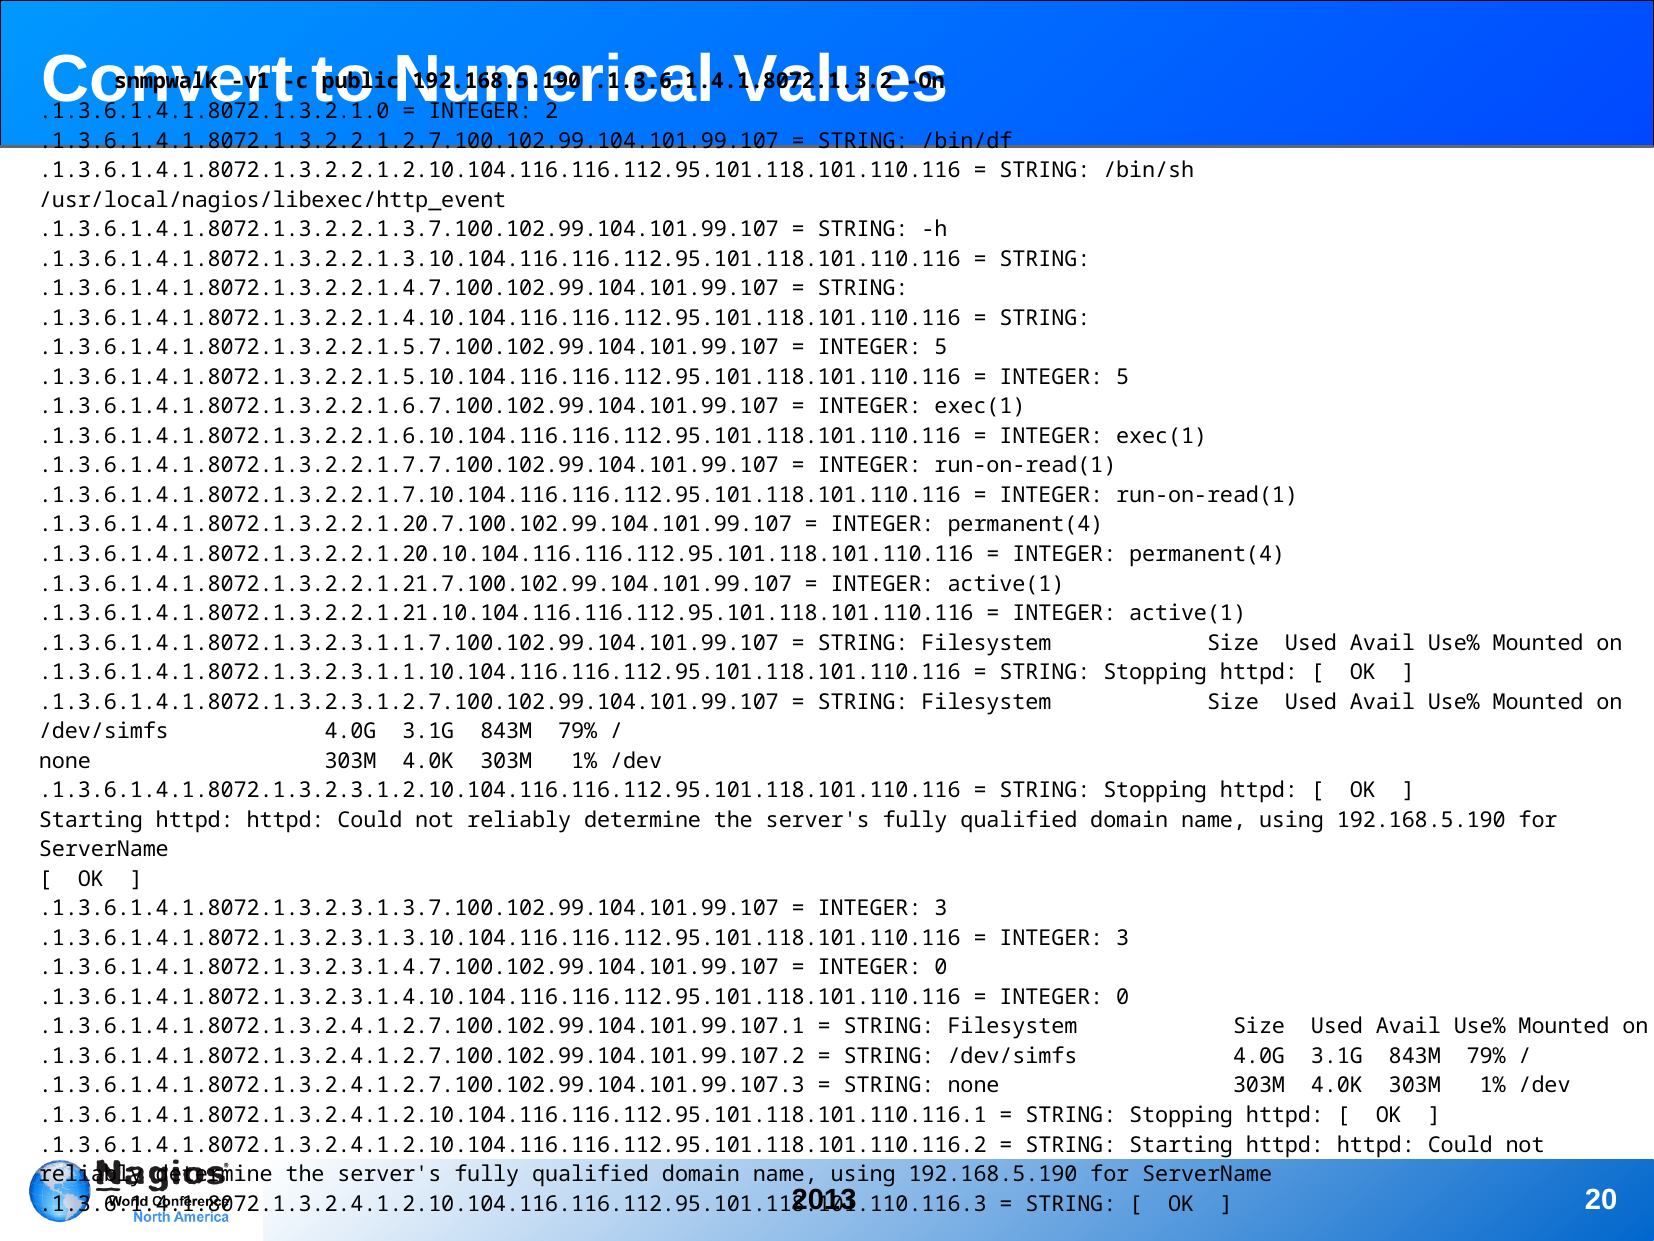

# Convert to Numerical Values
	snmpwalk -v1 -c public 192.168.5.190 .1.3.6.1.4.1.8072.1.3.2 -On
.1.3.6.1.4.1.8072.1.3.2.1.0 = INTEGER: 2
.1.3.6.1.4.1.8072.1.3.2.2.1.2.7.100.102.99.104.101.99.107 = STRING: /bin/df
.1.3.6.1.4.1.8072.1.3.2.2.1.2.10.104.116.116.112.95.101.118.101.110.116 = STRING: /bin/sh /usr/local/nagios/libexec/http_event
.1.3.6.1.4.1.8072.1.3.2.2.1.3.7.100.102.99.104.101.99.107 = STRING: -h
.1.3.6.1.4.1.8072.1.3.2.2.1.3.10.104.116.116.112.95.101.118.101.110.116 = STRING:
.1.3.6.1.4.1.8072.1.3.2.2.1.4.7.100.102.99.104.101.99.107 = STRING:
.1.3.6.1.4.1.8072.1.3.2.2.1.4.10.104.116.116.112.95.101.118.101.110.116 = STRING:
.1.3.6.1.4.1.8072.1.3.2.2.1.5.7.100.102.99.104.101.99.107 = INTEGER: 5
.1.3.6.1.4.1.8072.1.3.2.2.1.5.10.104.116.116.112.95.101.118.101.110.116 = INTEGER: 5
.1.3.6.1.4.1.8072.1.3.2.2.1.6.7.100.102.99.104.101.99.107 = INTEGER: exec(1)
.1.3.6.1.4.1.8072.1.3.2.2.1.6.10.104.116.116.112.95.101.118.101.110.116 = INTEGER: exec(1)
.1.3.6.1.4.1.8072.1.3.2.2.1.7.7.100.102.99.104.101.99.107 = INTEGER: run-on-read(1)
.1.3.6.1.4.1.8072.1.3.2.2.1.7.10.104.116.116.112.95.101.118.101.110.116 = INTEGER: run-on-read(1)
.1.3.6.1.4.1.8072.1.3.2.2.1.20.7.100.102.99.104.101.99.107 = INTEGER: permanent(4)
.1.3.6.1.4.1.8072.1.3.2.2.1.20.10.104.116.116.112.95.101.118.101.110.116 = INTEGER: permanent(4)
.1.3.6.1.4.1.8072.1.3.2.2.1.21.7.100.102.99.104.101.99.107 = INTEGER: active(1)
.1.3.6.1.4.1.8072.1.3.2.2.1.21.10.104.116.116.112.95.101.118.101.110.116 = INTEGER: active(1)
.1.3.6.1.4.1.8072.1.3.2.3.1.1.7.100.102.99.104.101.99.107 = STRING: Filesystem Size Used Avail Use% Mounted on
.1.3.6.1.4.1.8072.1.3.2.3.1.1.10.104.116.116.112.95.101.118.101.110.116 = STRING: Stopping httpd: [ OK ]
.1.3.6.1.4.1.8072.1.3.2.3.1.2.7.100.102.99.104.101.99.107 = STRING: Filesystem Size Used Avail Use% Mounted on
/dev/simfs 4.0G 3.1G 843M 79% /
none 303M 4.0K 303M 1% /dev
.1.3.6.1.4.1.8072.1.3.2.3.1.2.10.104.116.116.112.95.101.118.101.110.116 = STRING: Stopping httpd: [ OK ]
Starting httpd: httpd: Could not reliably determine the server's fully qualified domain name, using 192.168.5.190 for ServerName
[ OK ]
.1.3.6.1.4.1.8072.1.3.2.3.1.3.7.100.102.99.104.101.99.107 = INTEGER: 3
.1.3.6.1.4.1.8072.1.3.2.3.1.3.10.104.116.116.112.95.101.118.101.110.116 = INTEGER: 3
.1.3.6.1.4.1.8072.1.3.2.3.1.4.7.100.102.99.104.101.99.107 = INTEGER: 0
.1.3.6.1.4.1.8072.1.3.2.3.1.4.10.104.116.116.112.95.101.118.101.110.116 = INTEGER: 0
.1.3.6.1.4.1.8072.1.3.2.4.1.2.7.100.102.99.104.101.99.107.1 = STRING: Filesystem Size Used Avail Use% Mounted on
.1.3.6.1.4.1.8072.1.3.2.4.1.2.7.100.102.99.104.101.99.107.2 = STRING: /dev/simfs 4.0G 3.1G 843M 79% /
.1.3.6.1.4.1.8072.1.3.2.4.1.2.7.100.102.99.104.101.99.107.3 = STRING: none 303M 4.0K 303M 1% /dev
.1.3.6.1.4.1.8072.1.3.2.4.1.2.10.104.116.116.112.95.101.118.101.110.116.1 = STRING: Stopping httpd: [ OK ]
.1.3.6.1.4.1.8072.1.3.2.4.1.2.10.104.116.116.112.95.101.118.101.110.116.2 = STRING: Starting httpd: httpd: Could not reliably determine the server's fully qualified domain name, using 192.168.5.190 for ServerName
.1.3.6.1.4.1.8072.1.3.2.4.1.2.10.104.116.116.112.95.101.118.101.110.116.3 = STRING: [ OK ]
2011
20